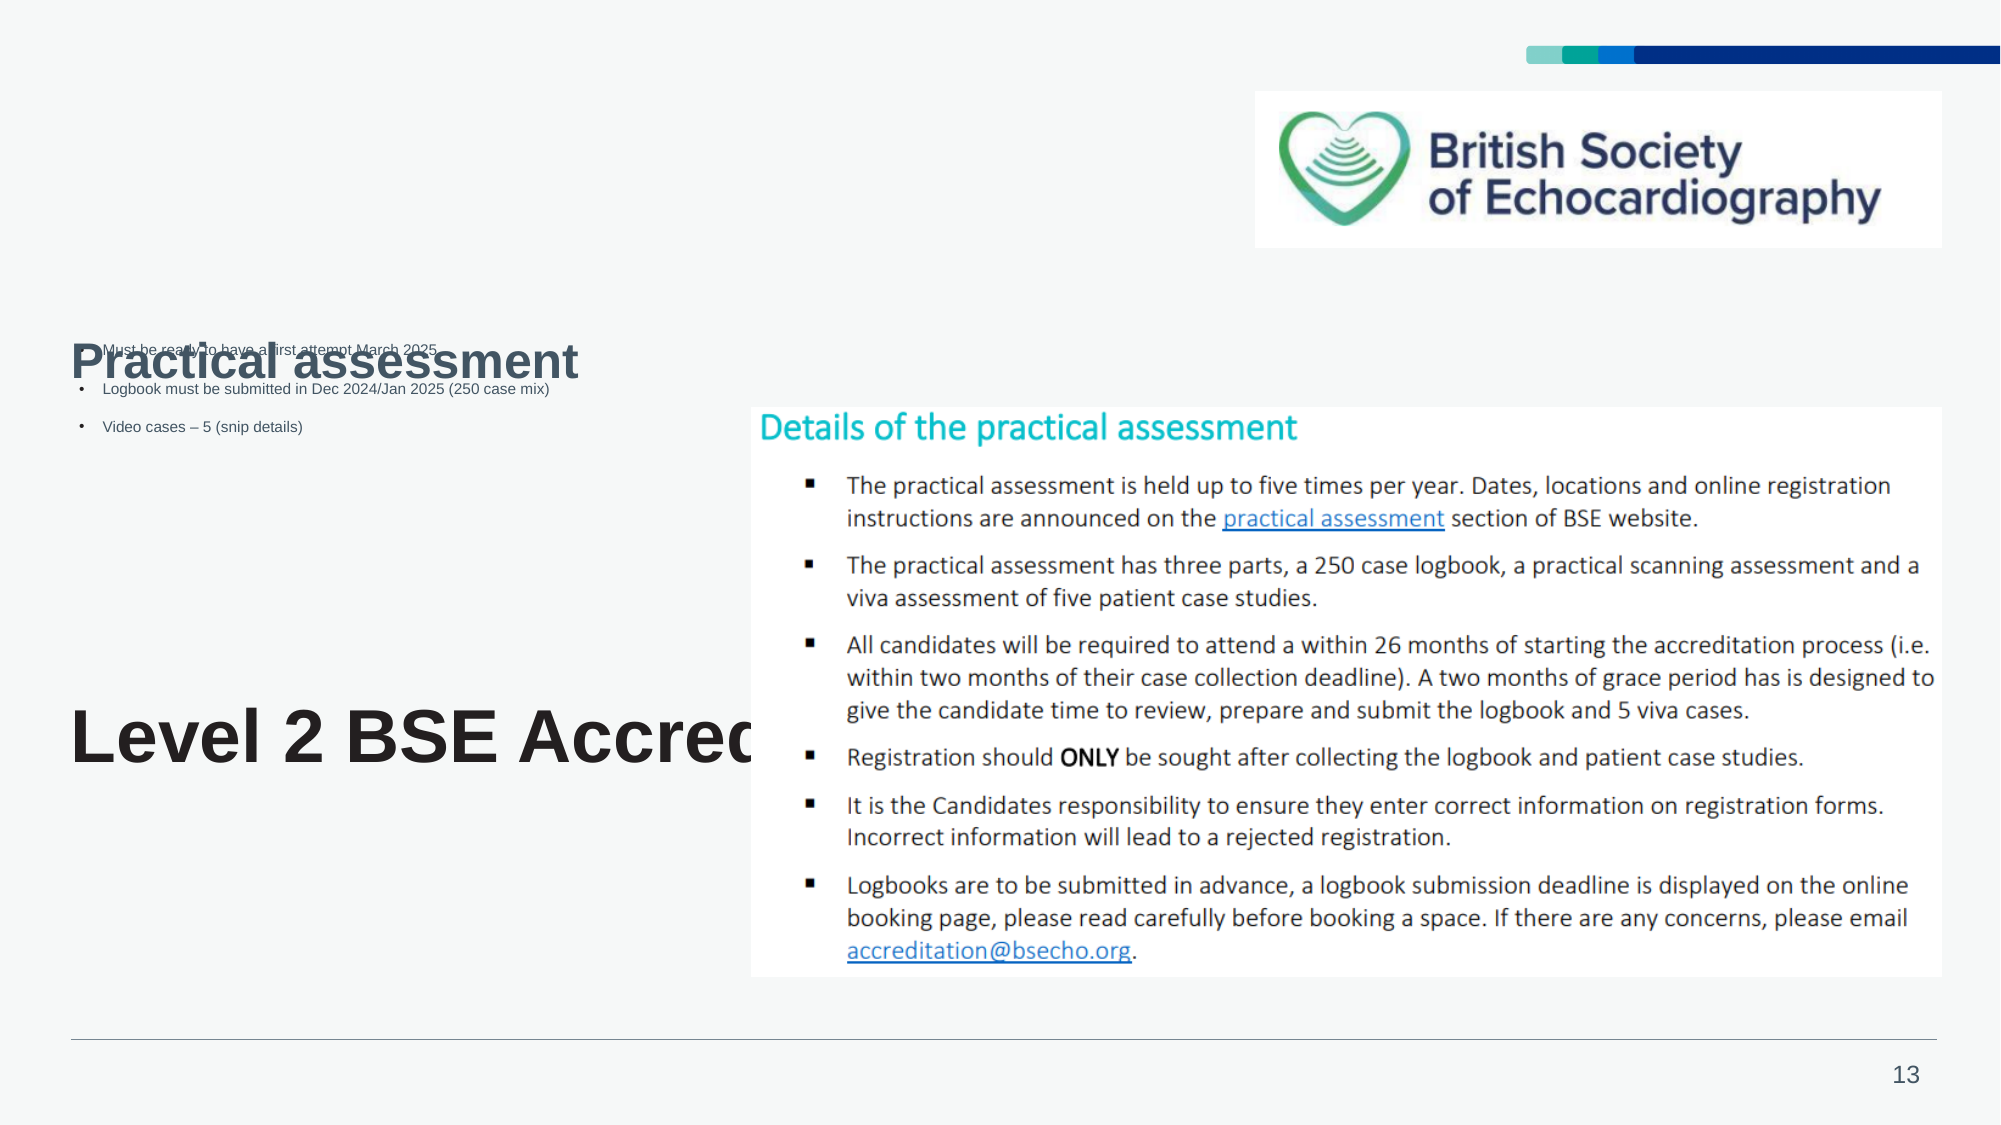

# Must be ready to have a first attempt March 2025
Logbook must be submitted in Dec 2024/Jan 2025 (250 case mix)
Video cases – 5 (snip details)
Practical assessment
Level 2 BSE Accreditation